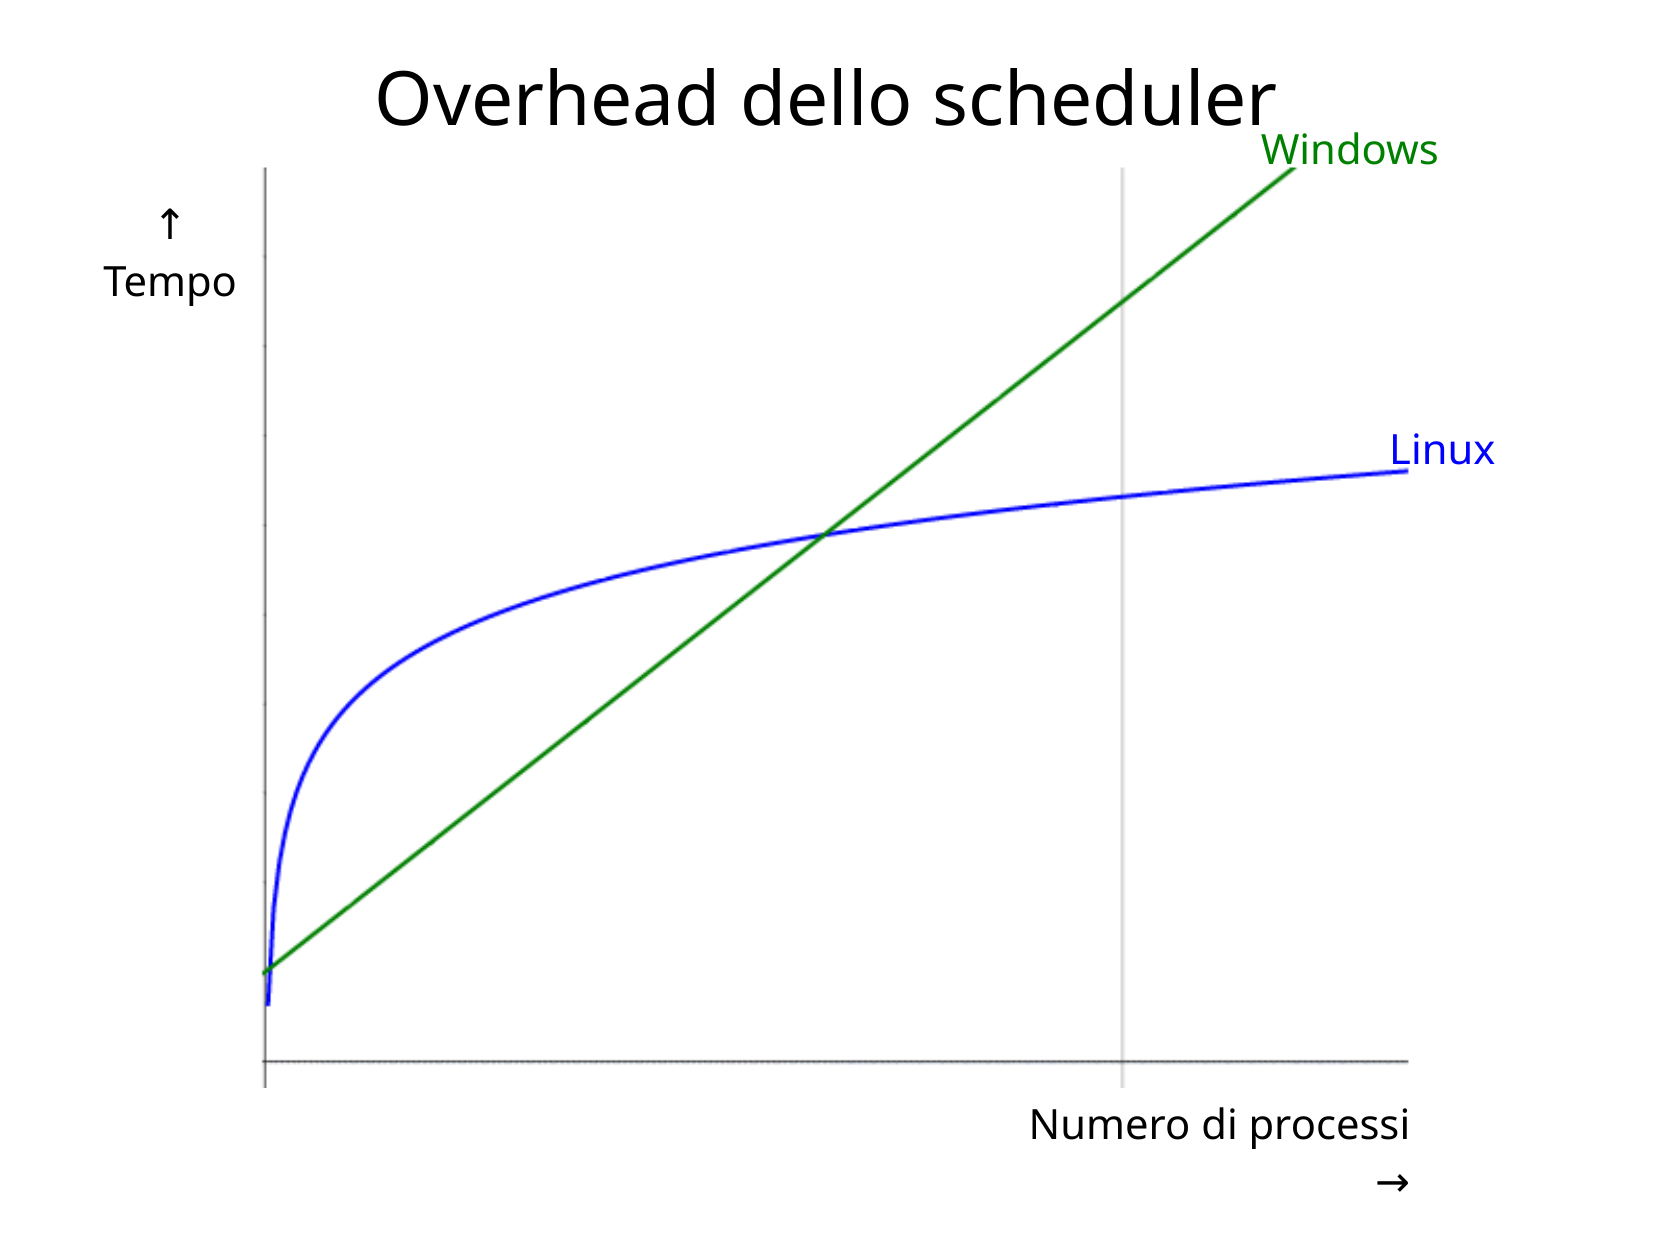

Overhead dello scheduler
Windows
↑
Tempo
Linux
Numero di processi →